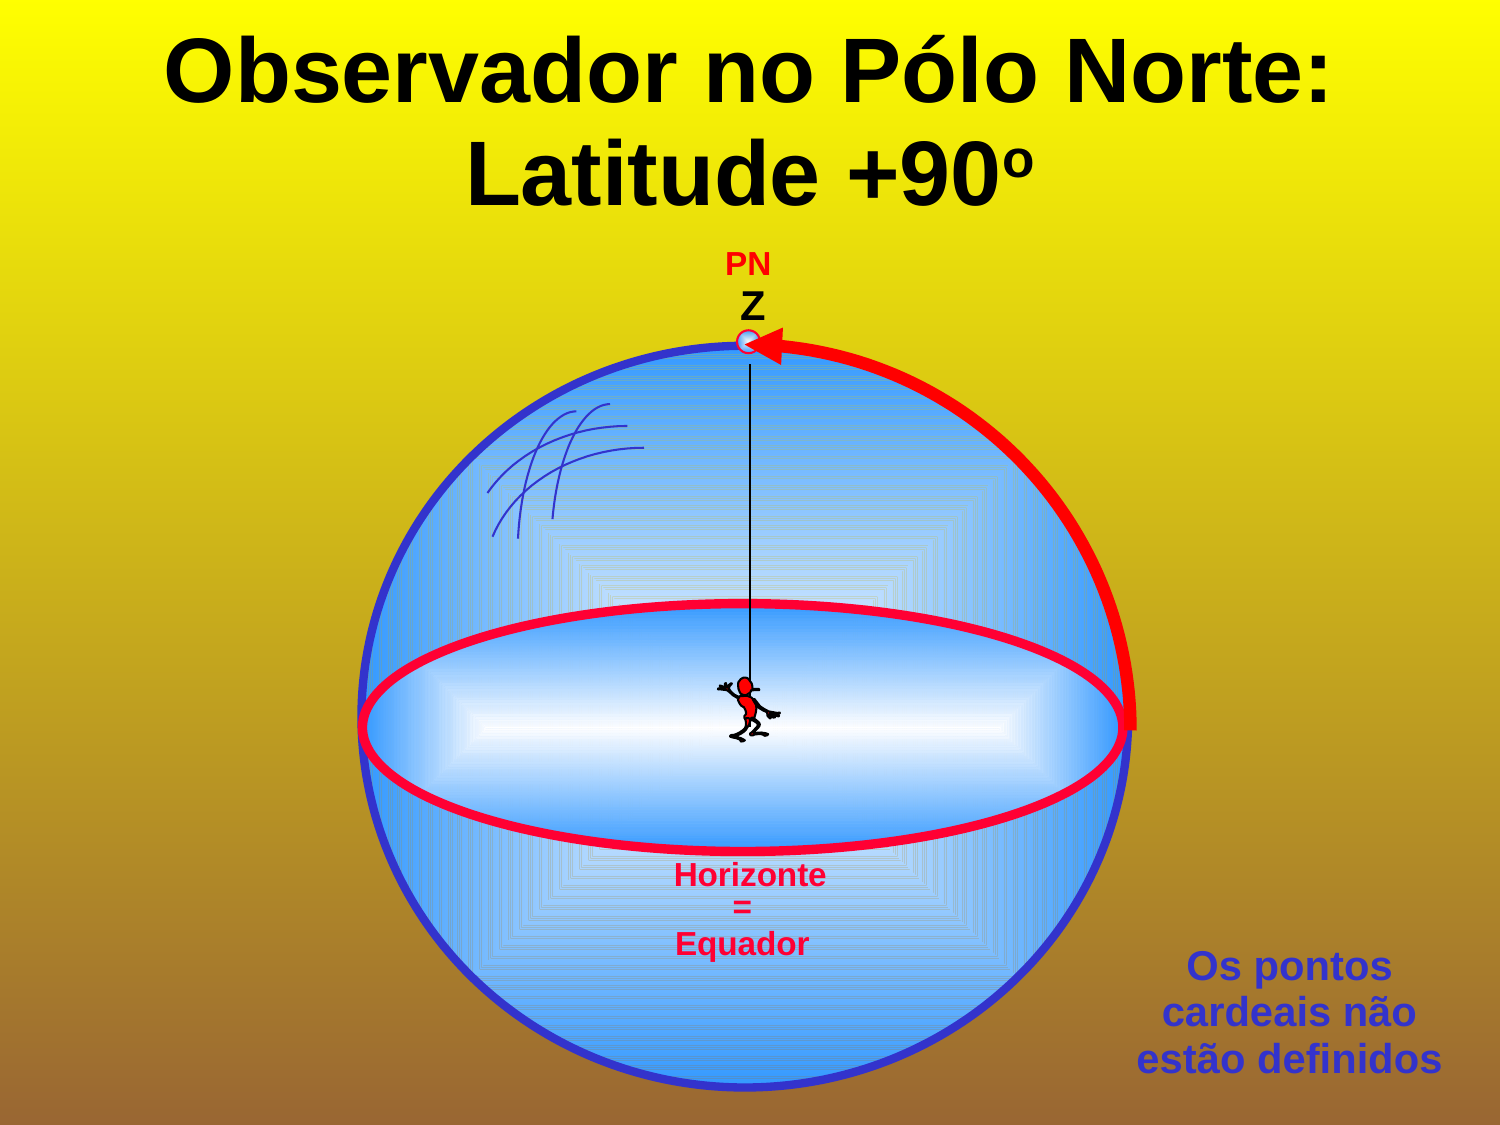

# Observador no Pólo Norte: Latitude +90o
PN
Z
=
Equador
Horizonte
Os pontos cardeais não estão definidos